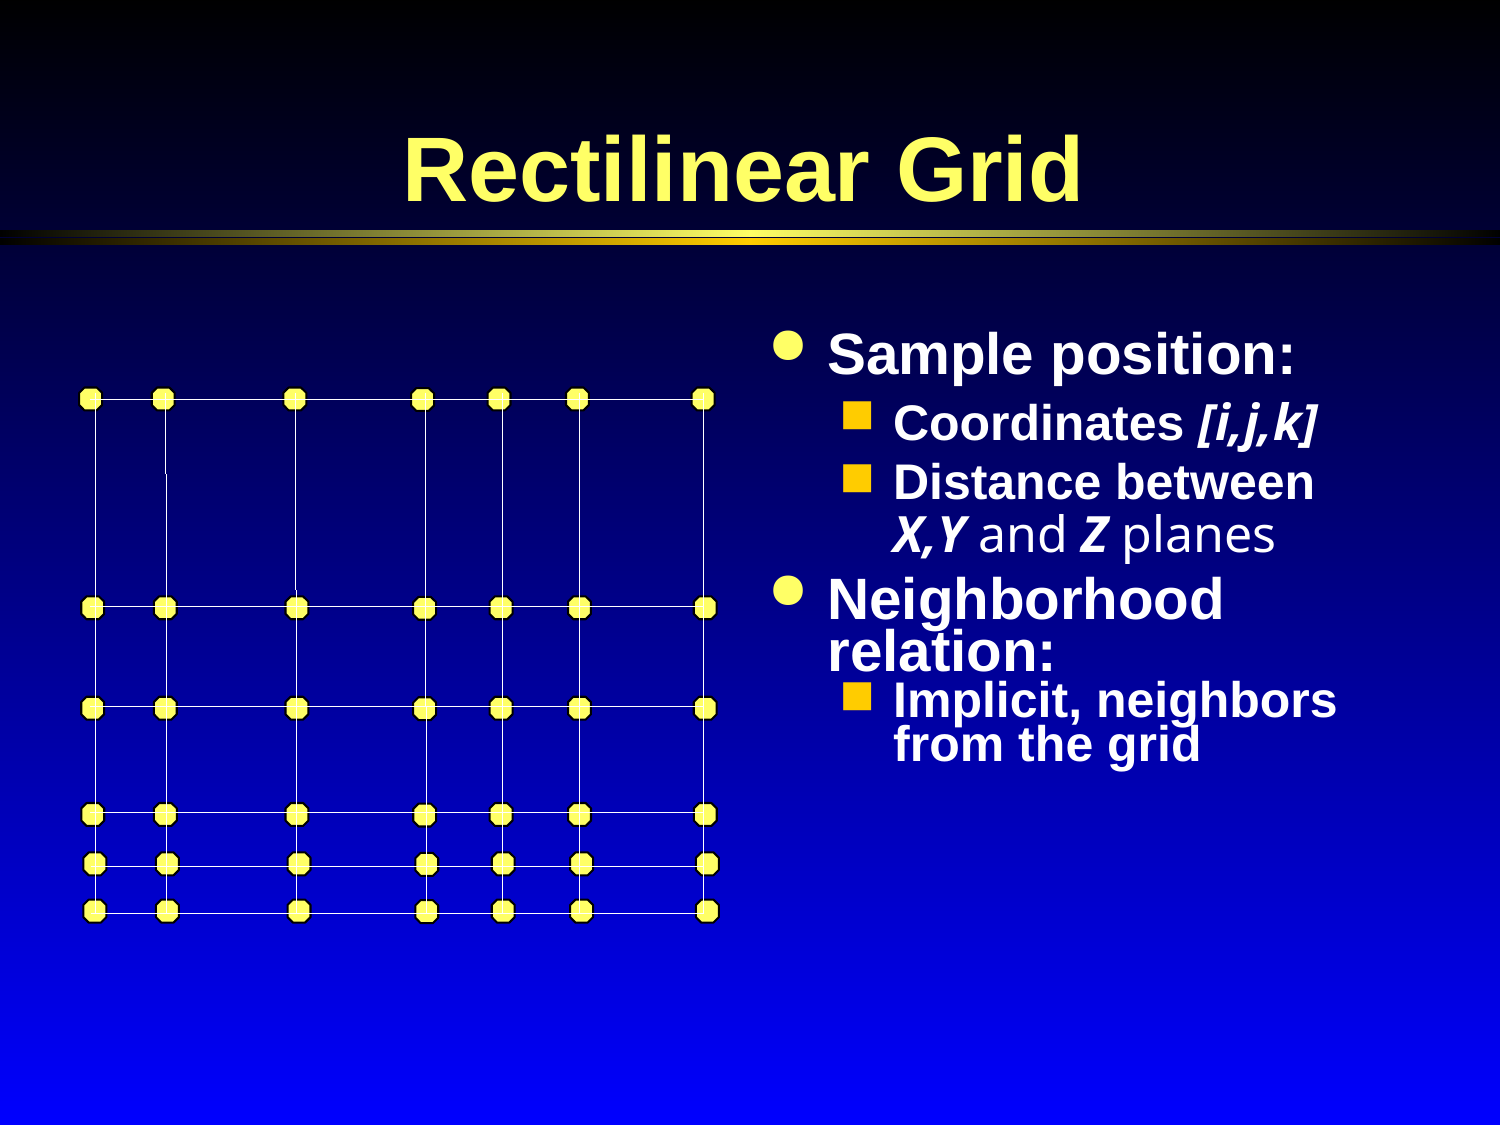

# Rectilinear Grid
Sample position:
Coordinates [i,j,k]
Distance between X,Y and Z planes
Neighborhood relation:
Implicit, neighbors from the grid